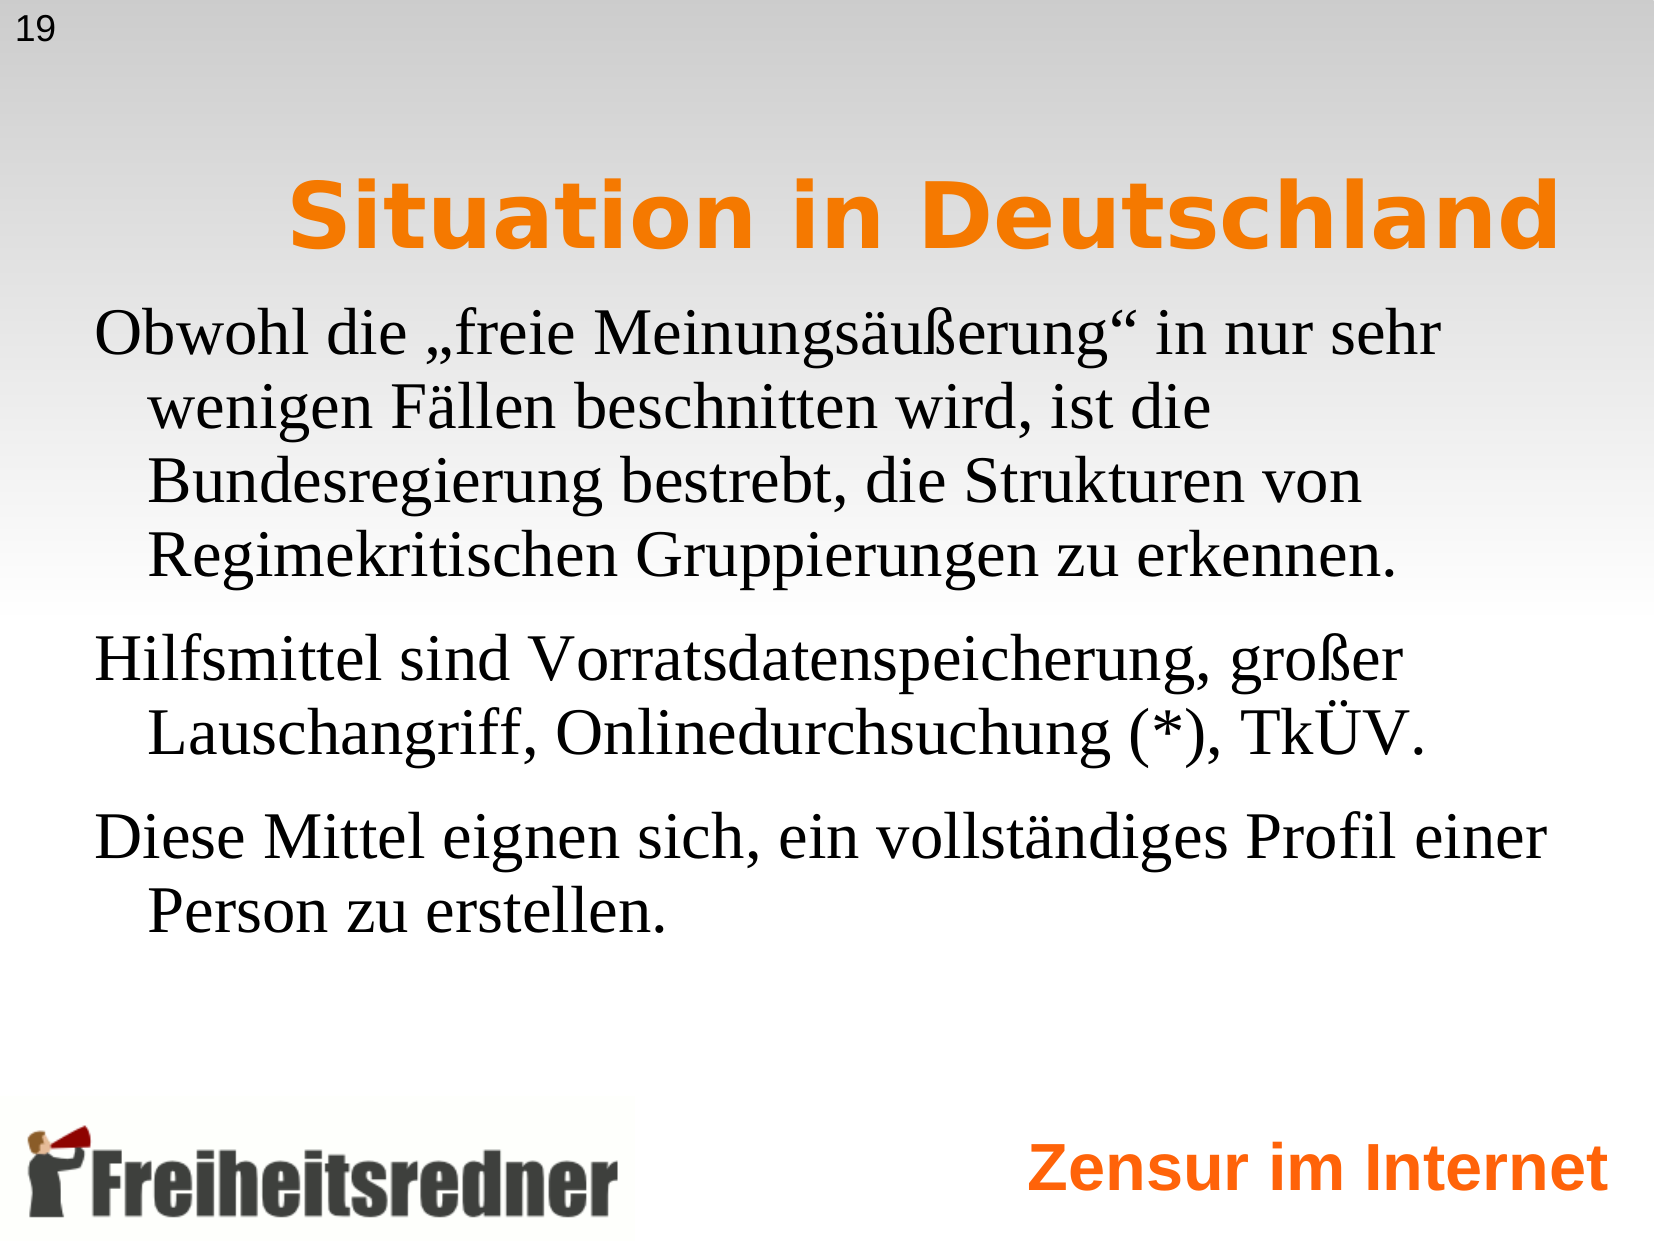

# Situation in Deutschland
Obwohl die „freie Meinungsäußerung“ in nur sehr wenigen Fällen beschnitten wird, ist die Bundesregierung bestrebt, die Strukturen von Regimekritischen Gruppierungen zu erkennen.
Hilfsmittel sind Vorratsdatenspeicherung, großer Lauschangriff, Onlinedurchsuchung (*), TkÜV.
Diese Mittel eignen sich, ein vollständiges Profil einer Person zu erstellen.